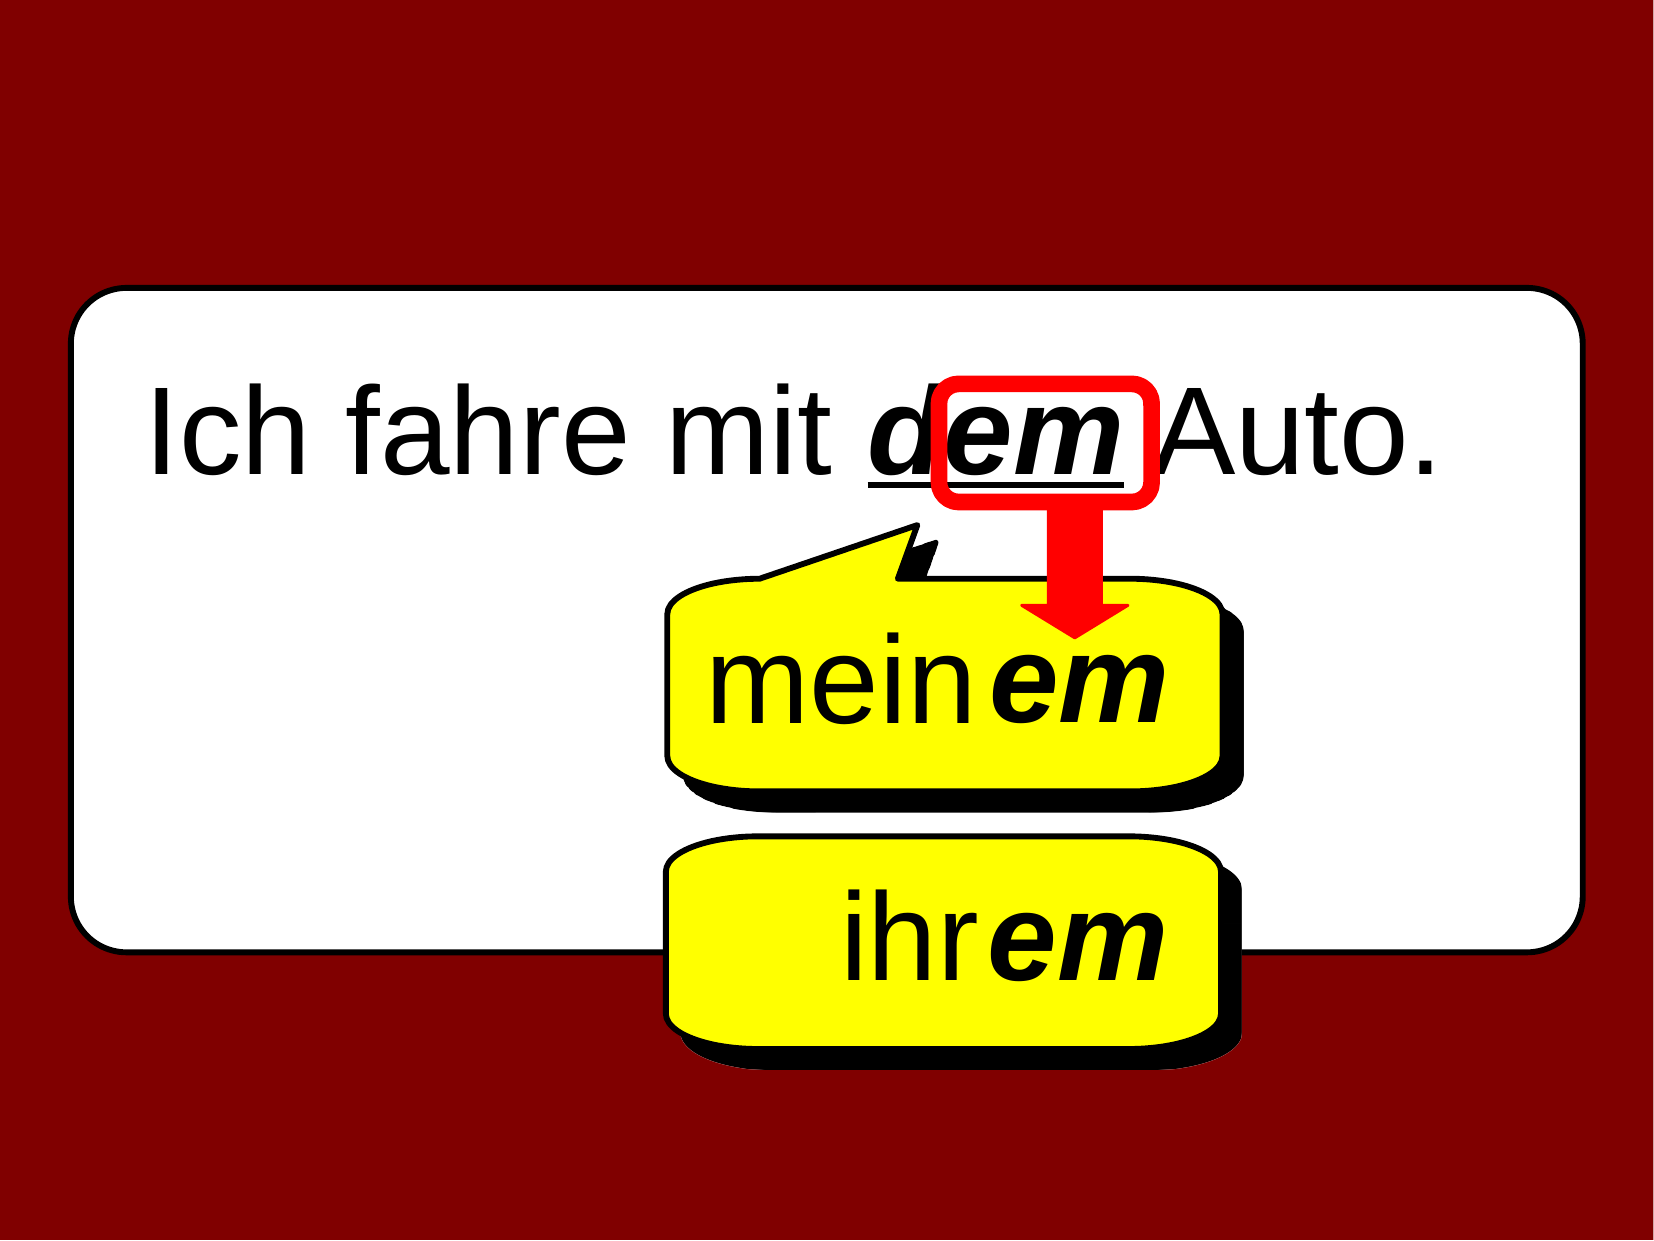

Ich fahre mit dem Auto.
em
mein
em
ihr